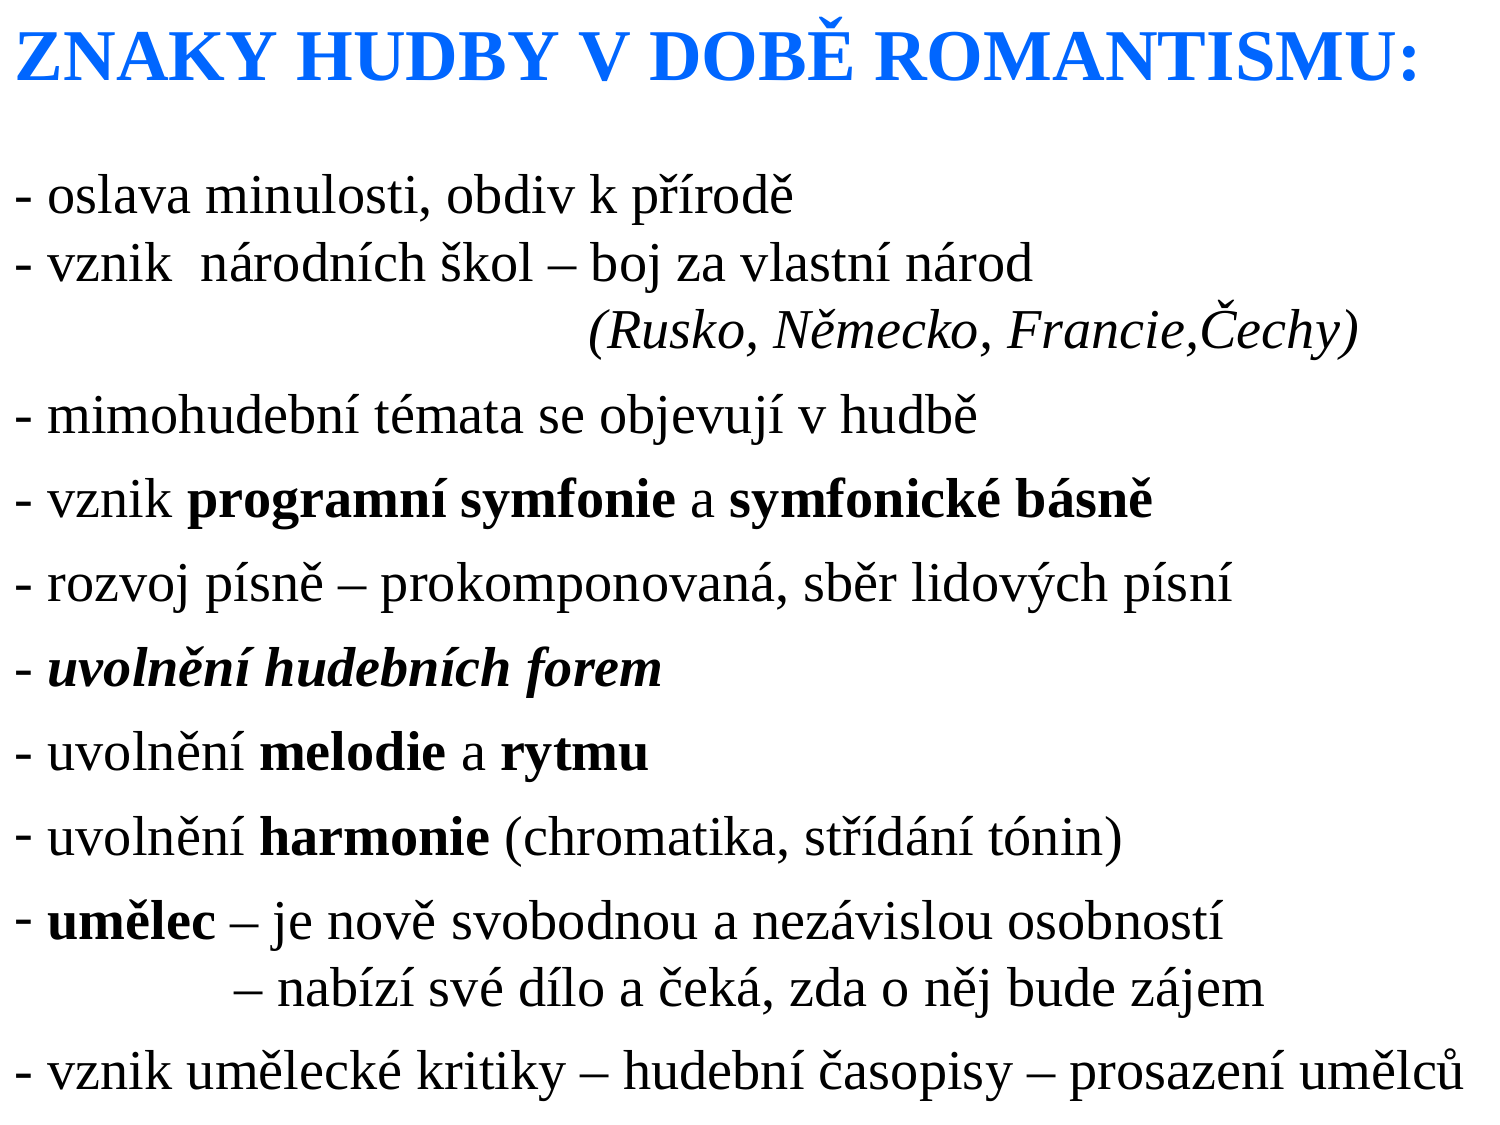

ZNAKY HUDBY V DOBĚ ROMANTISMU:
- oslava minulosti, obdiv k přírodě
- vznik národních škol – boj za vlastní národ
 (Rusko, Německo, Francie,Čechy)
- mimohudební témata se objevují v hudbě
- vznik programní symfonie a symfonické básně
- rozvoj písně – prokomponovaná, sběr lidových písní
- uvolnění hudebních forem
- uvolnění melodie a rytmu
 uvolnění harmonie (chromatika, střídání tónin)
 umělec – je nově svobodnou a nezávislou osobností
	 – nabízí své dílo a čeká, zda o něj bude zájem
- vznik umělecké kritiky – hudební časopisy – prosazení umělců